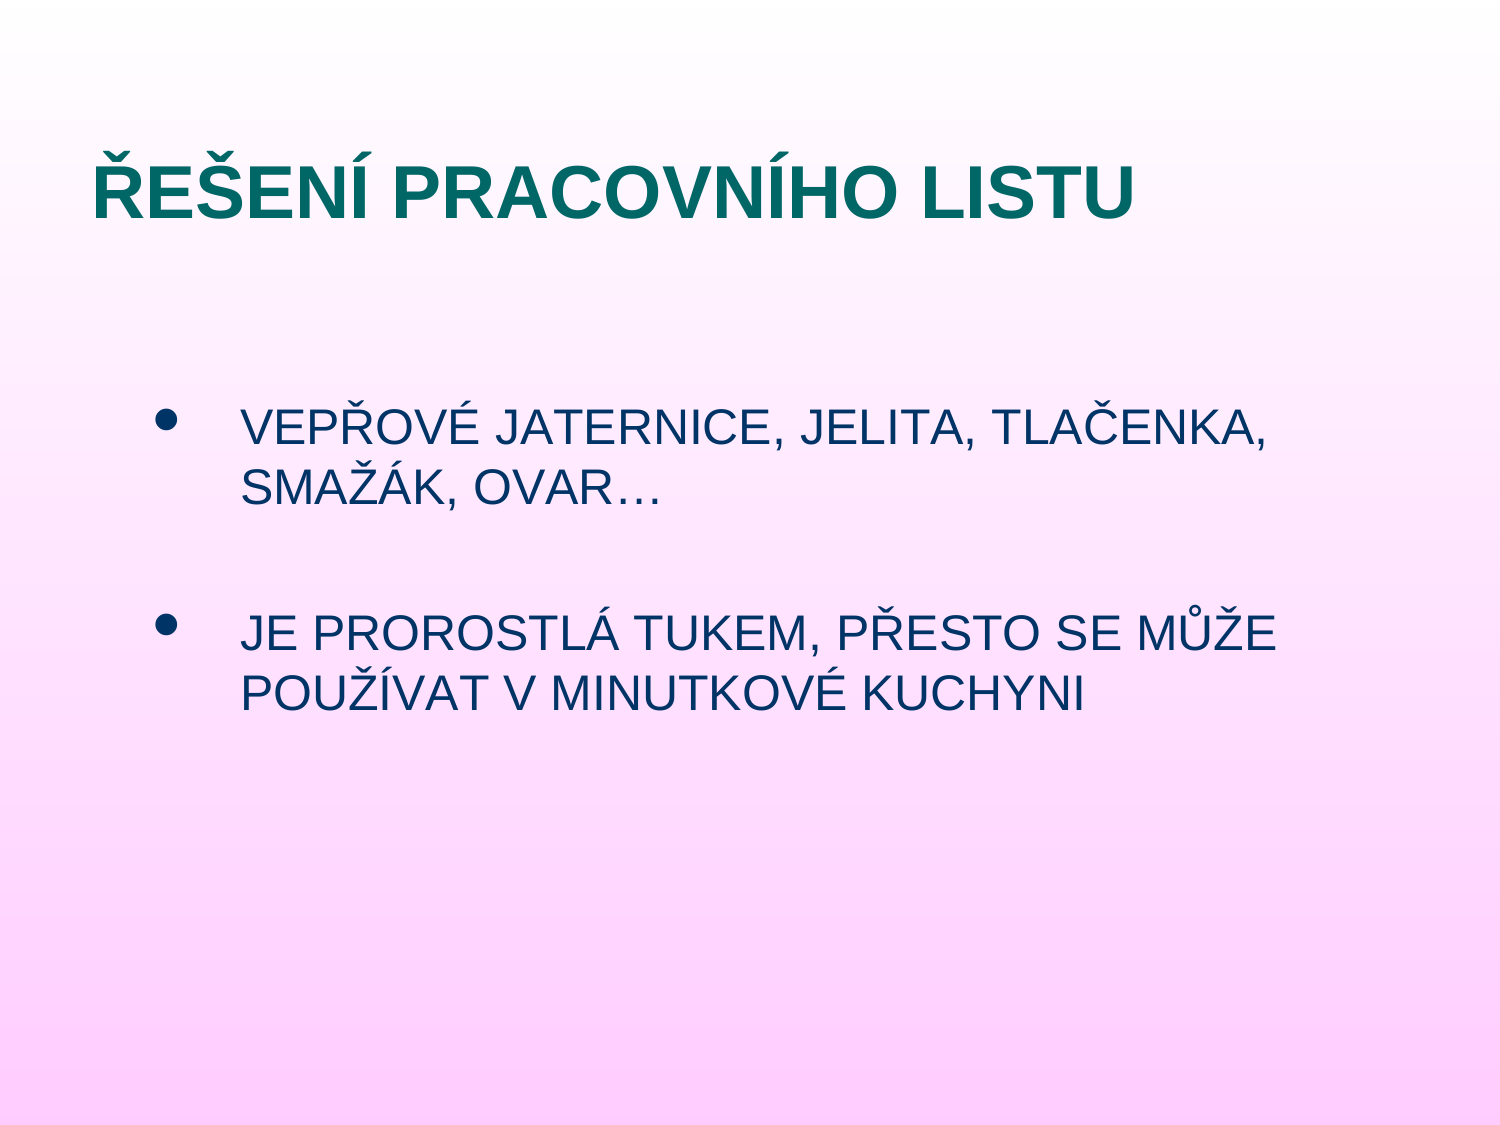

# ŘEŠENÍ PRACOVNÍHO LISTU
VEPŘOVÉ JATERNICE, JELITA, TLAČENKA, SMAŽÁK, OVAR…
JE PROROSTLÁ TUKEM, PŘESTO SE MŮŽE POUŽÍVAT V MINUTKOVÉ KUCHYNI